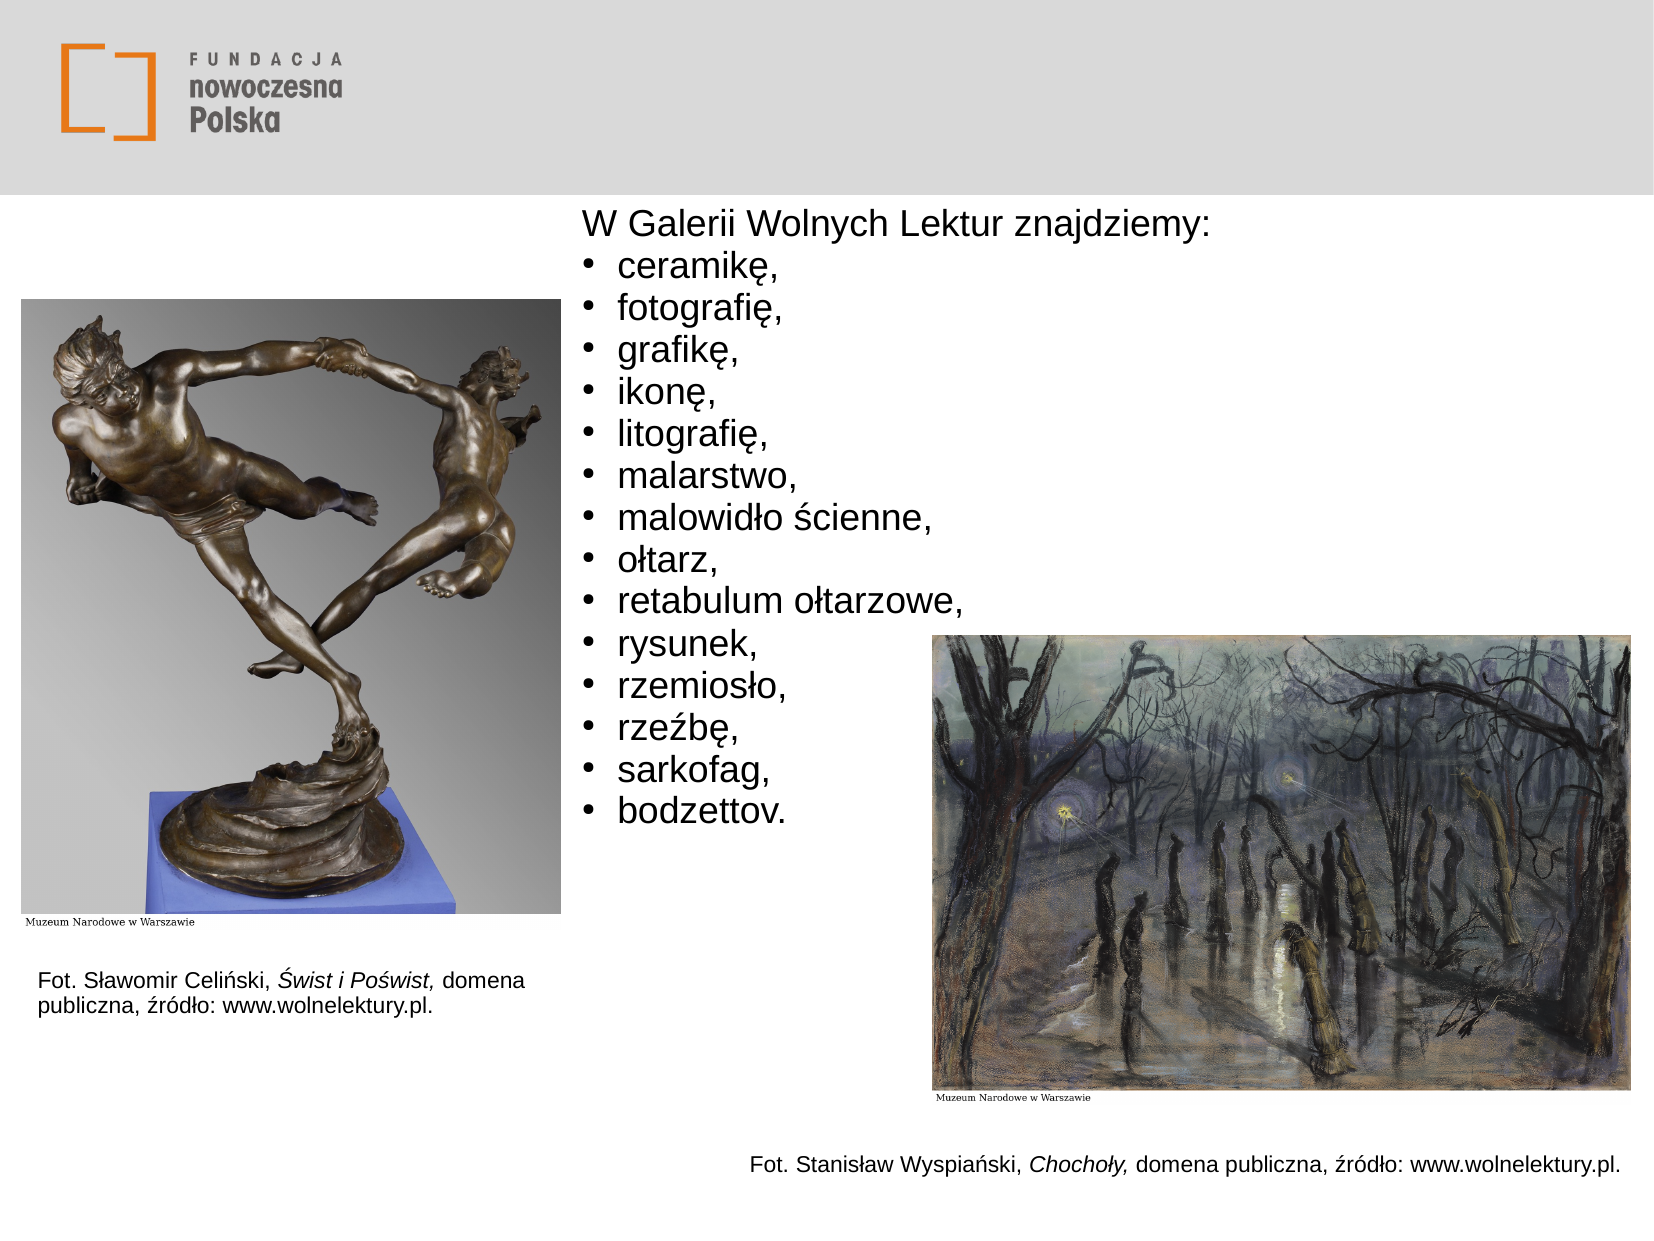

W Galerii Wolnych Lektur znajdziemy:
ceramikę,
fotografię,
grafikę,
ikonę,
litografię,
malarstwo,
malowidło ścienne,
ołtarz,
retabulum ołtarzowe,
rysunek,
rzemiosło,
rzeźbę,
sarkofag,
bodzettov.
Fot. Sławomir Celiński, Świst i Poświst, domena publiczna, źródło: www.wolnelektury.pl.
Fot. Stanisław Wyspiański, Chochoły, domena publiczna, źródło: www.wolnelektury.pl.